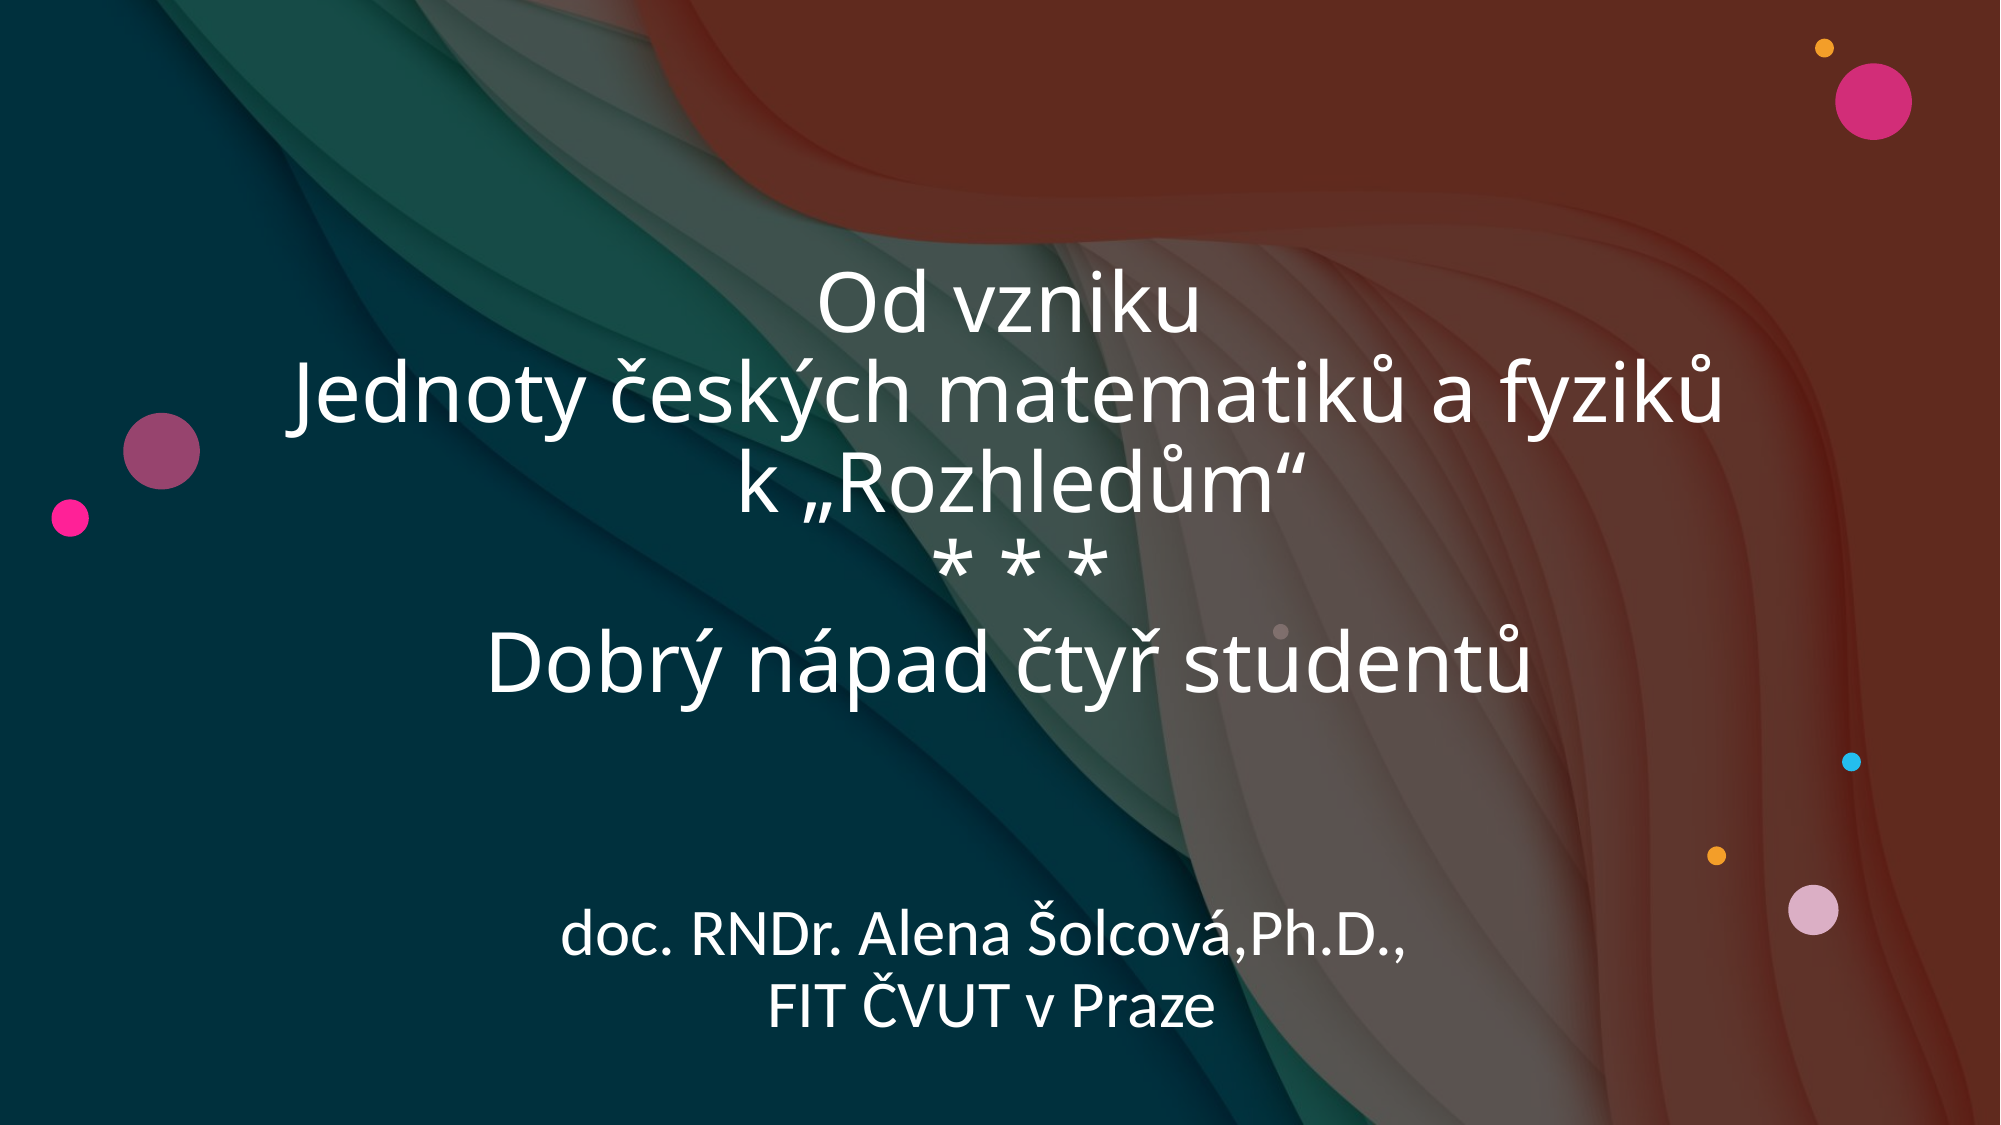

# Od vzniku Jednoty českých matematiků a fyziků k „Rozhledům“ * * * Dobrý nápad čtyř studentů
doc. RNDr. Alena Šolcová,Ph.D.,
FIT ČVUT v Praze